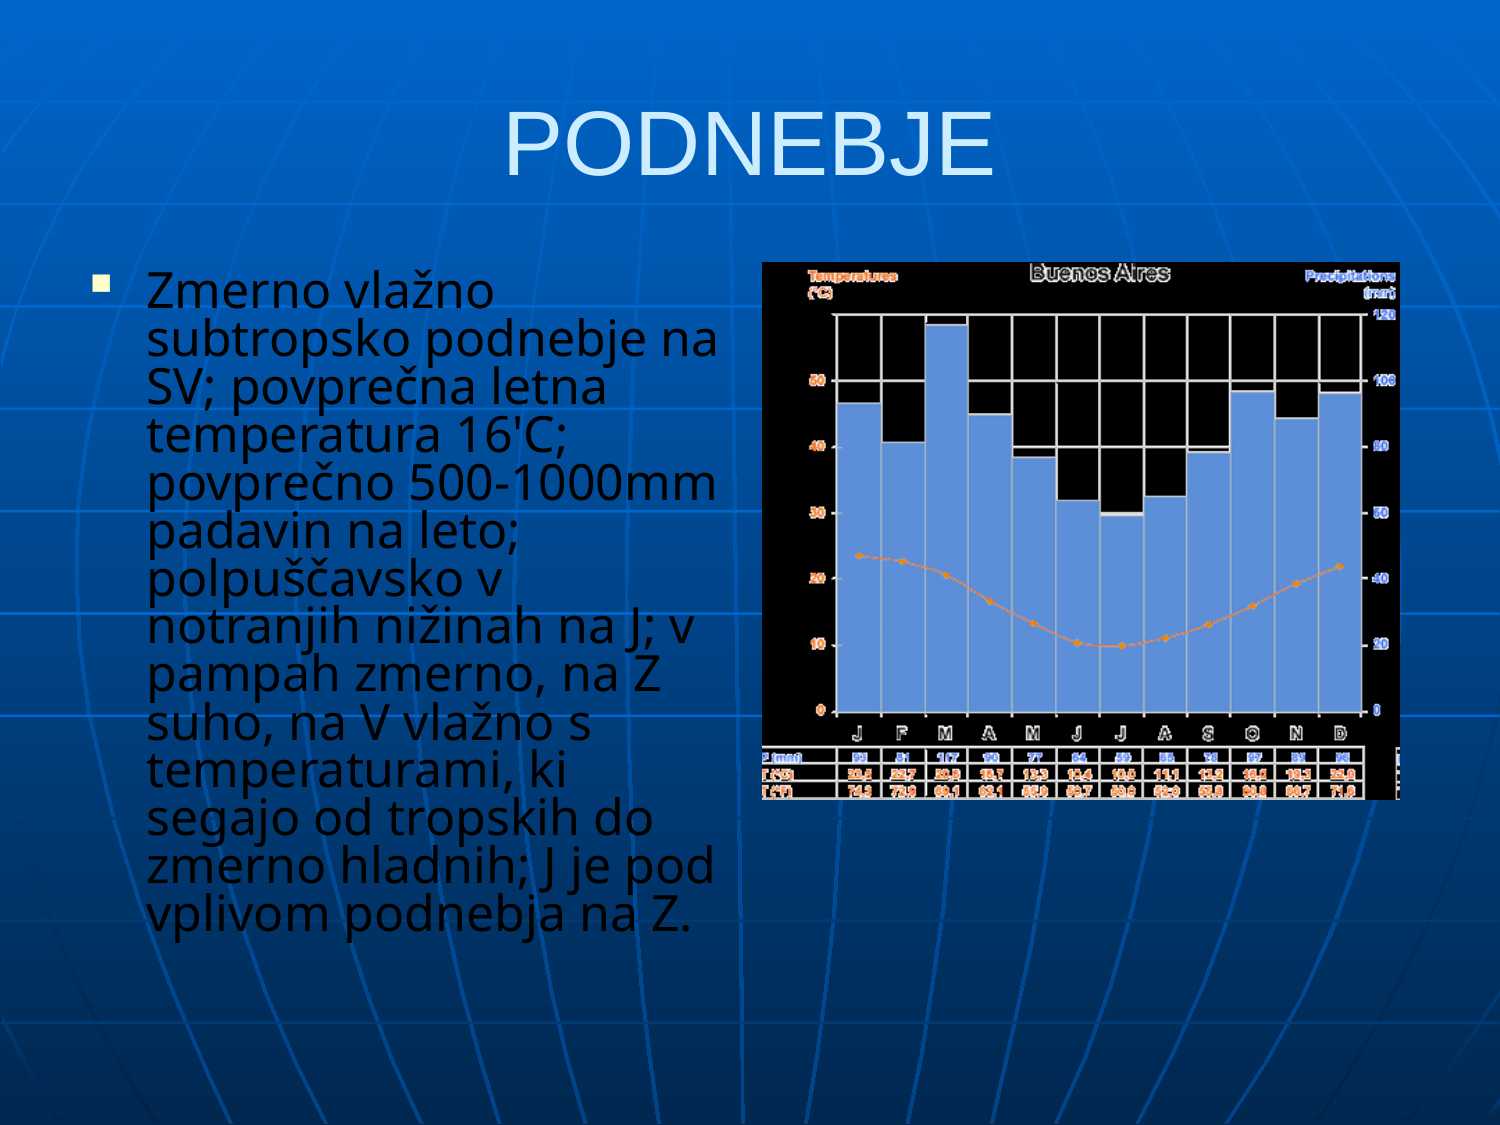

# PODNEBJE
Zmerno vlažno subtropsko podnebje na SV; povprečna letna temperatura 16'C; povprečno 500-1000mm padavin na leto; polpuščavsko v notranjih nižinah na J; v pampah zmerno, na Z suho, na V vlažno s temperaturami, ki segajo od tropskih do zmerno hladnih; J je pod vplivom podnebja na Z.